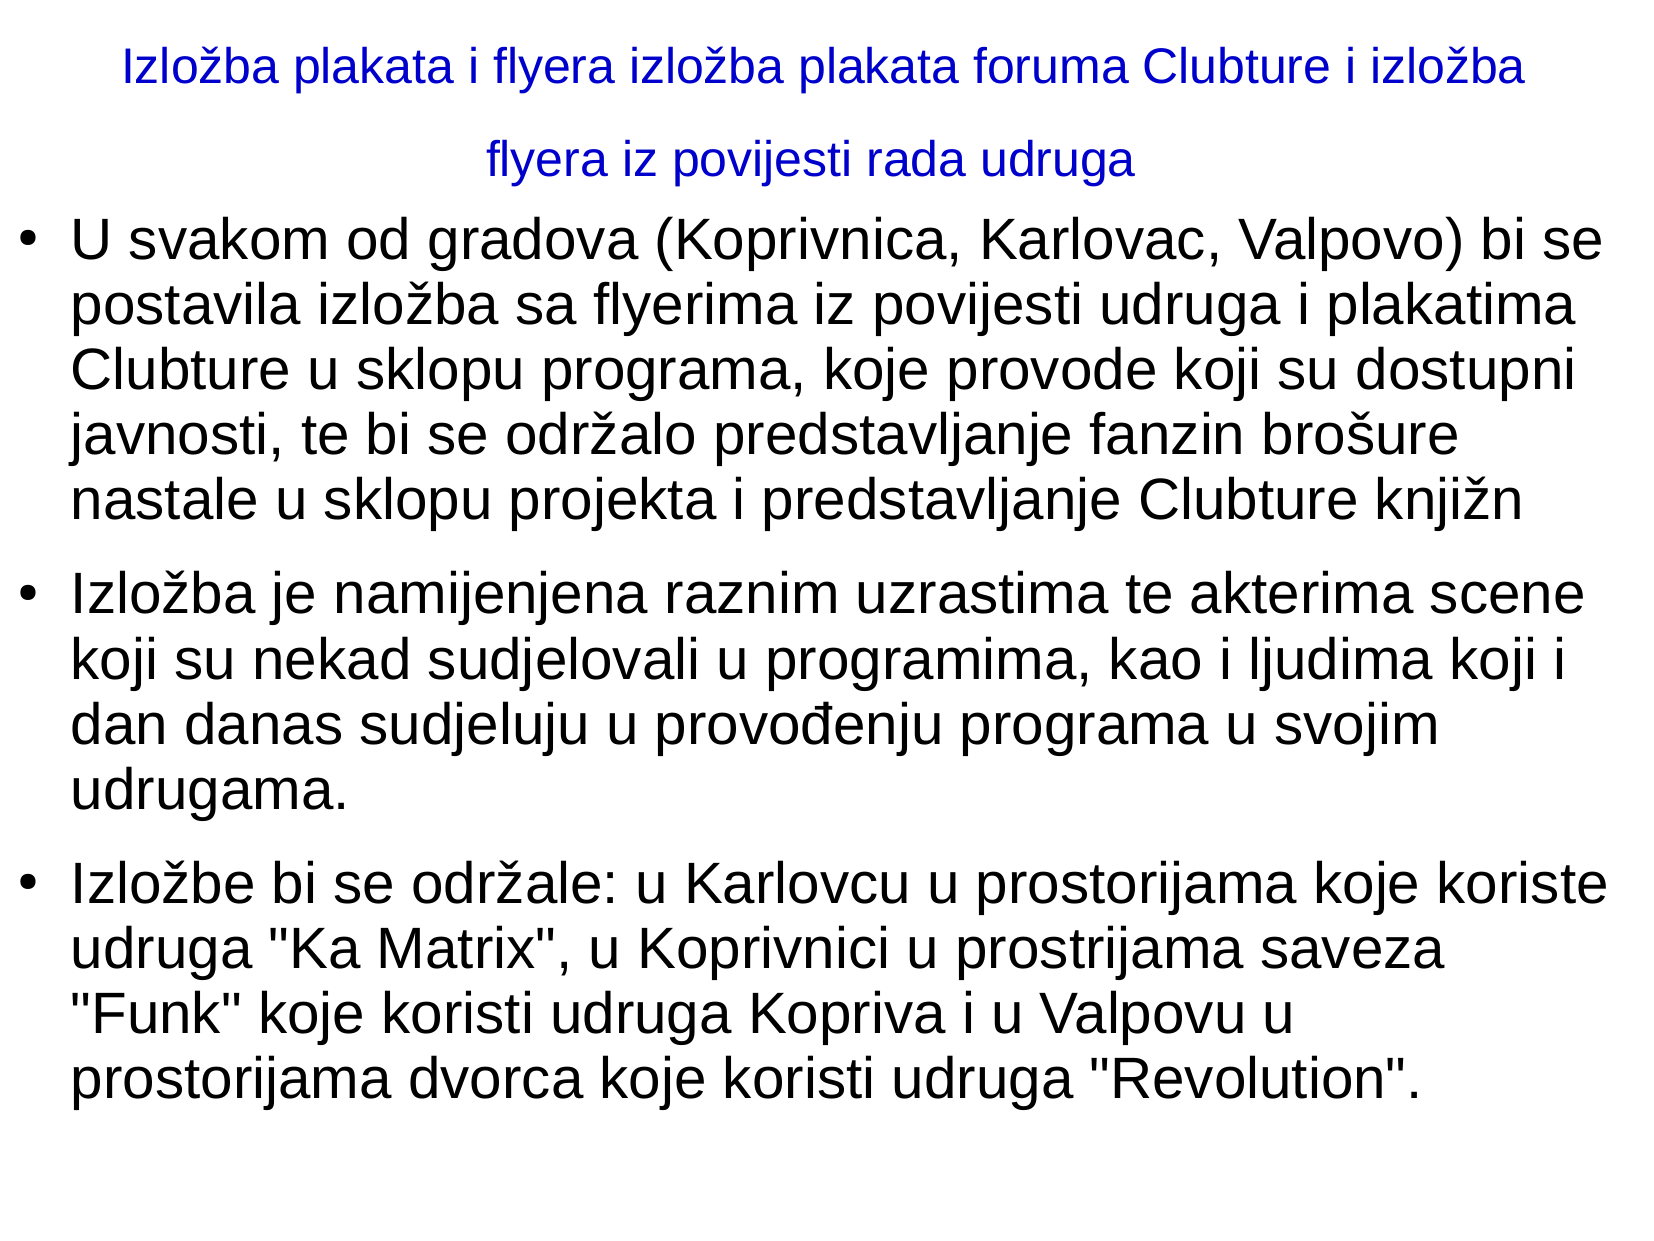

# Izložba plakata i flyera izložba plakata foruma Clubture i izložba flyera iz povijesti rada udruga
U svakom od gradova (Koprivnica, Karlovac, Valpovo) bi se postavila izložba sa flyerima iz povijesti udruga i plakatima Clubture u sklopu programa, koje provode koji su dostupni javnosti, te bi se održalo predstavljanje fanzin brošure nastale u sklopu projekta i predstavljanje Clubture knjižn
Izložba je namijenjena raznim uzrastima te akterima scene koji su nekad sudjelovali u programima, kao i ljudima koji i dan danas sudjeluju u provođenju programa u svojim udrugama.
Izložbe bi se održale: u Karlovcu u prostorijama koje koriste udruga "Ka Matrix", u Koprivnici u prostrijama saveza "Funk" koje koristi udruga Kopriva i u Valpovu u prostorijama dvorca koje koristi udruga "Revolution".